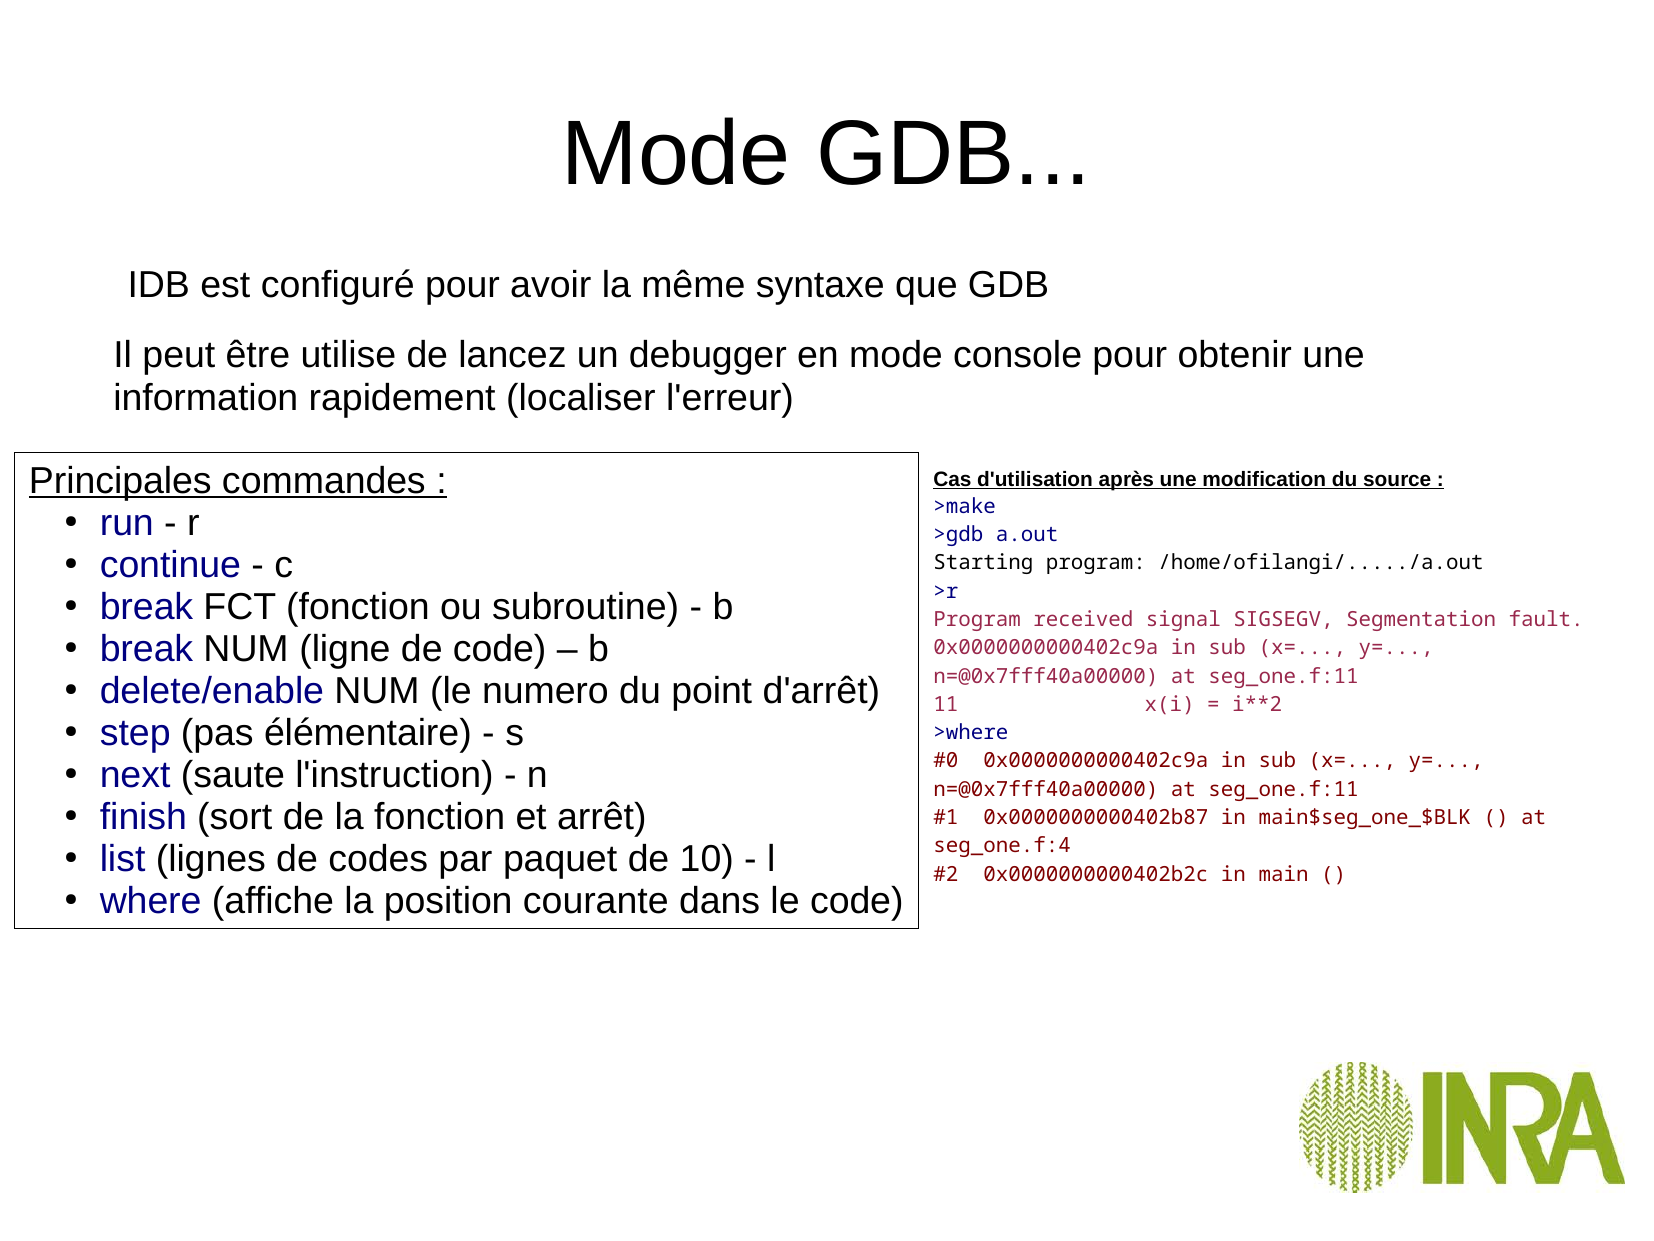

# Mode GDB...
IDB est configuré pour avoir la même syntaxe que GDB
Il peut être utilise de lancez un debugger en mode console pour obtenir une information rapidement (localiser l'erreur)
Principales commandes :
run - r
continue - c
break FCT (fonction ou subroutine) - b
break NUM (ligne de code) – b
delete/enable NUM (le numero du point d'arrêt)
step (pas élémentaire) - s
next (saute l'instruction) - n
finish (sort de la fonction et arrêt)
list (lignes de codes par paquet de 10) - l
where (affiche la position courante dans le code)
Cas d'utilisation après une modification du source :
>make
>gdb a.out
Starting program: /home/ofilangi/...../a.out
>r
Program received signal SIGSEGV, Segmentation fault.
0x0000000000402c9a in sub (x=..., y=..., n=@0x7fff40a00000) at seg_one.f:11
11	 x(i) = i**2
>where
#0 0x0000000000402c9a in sub (x=..., y=..., n=@0x7fff40a00000) at seg_one.f:11
#1 0x0000000000402b87 in main$seg_one_$BLK () at seg_one.f:4
#2 0x0000000000402b2c in main ()